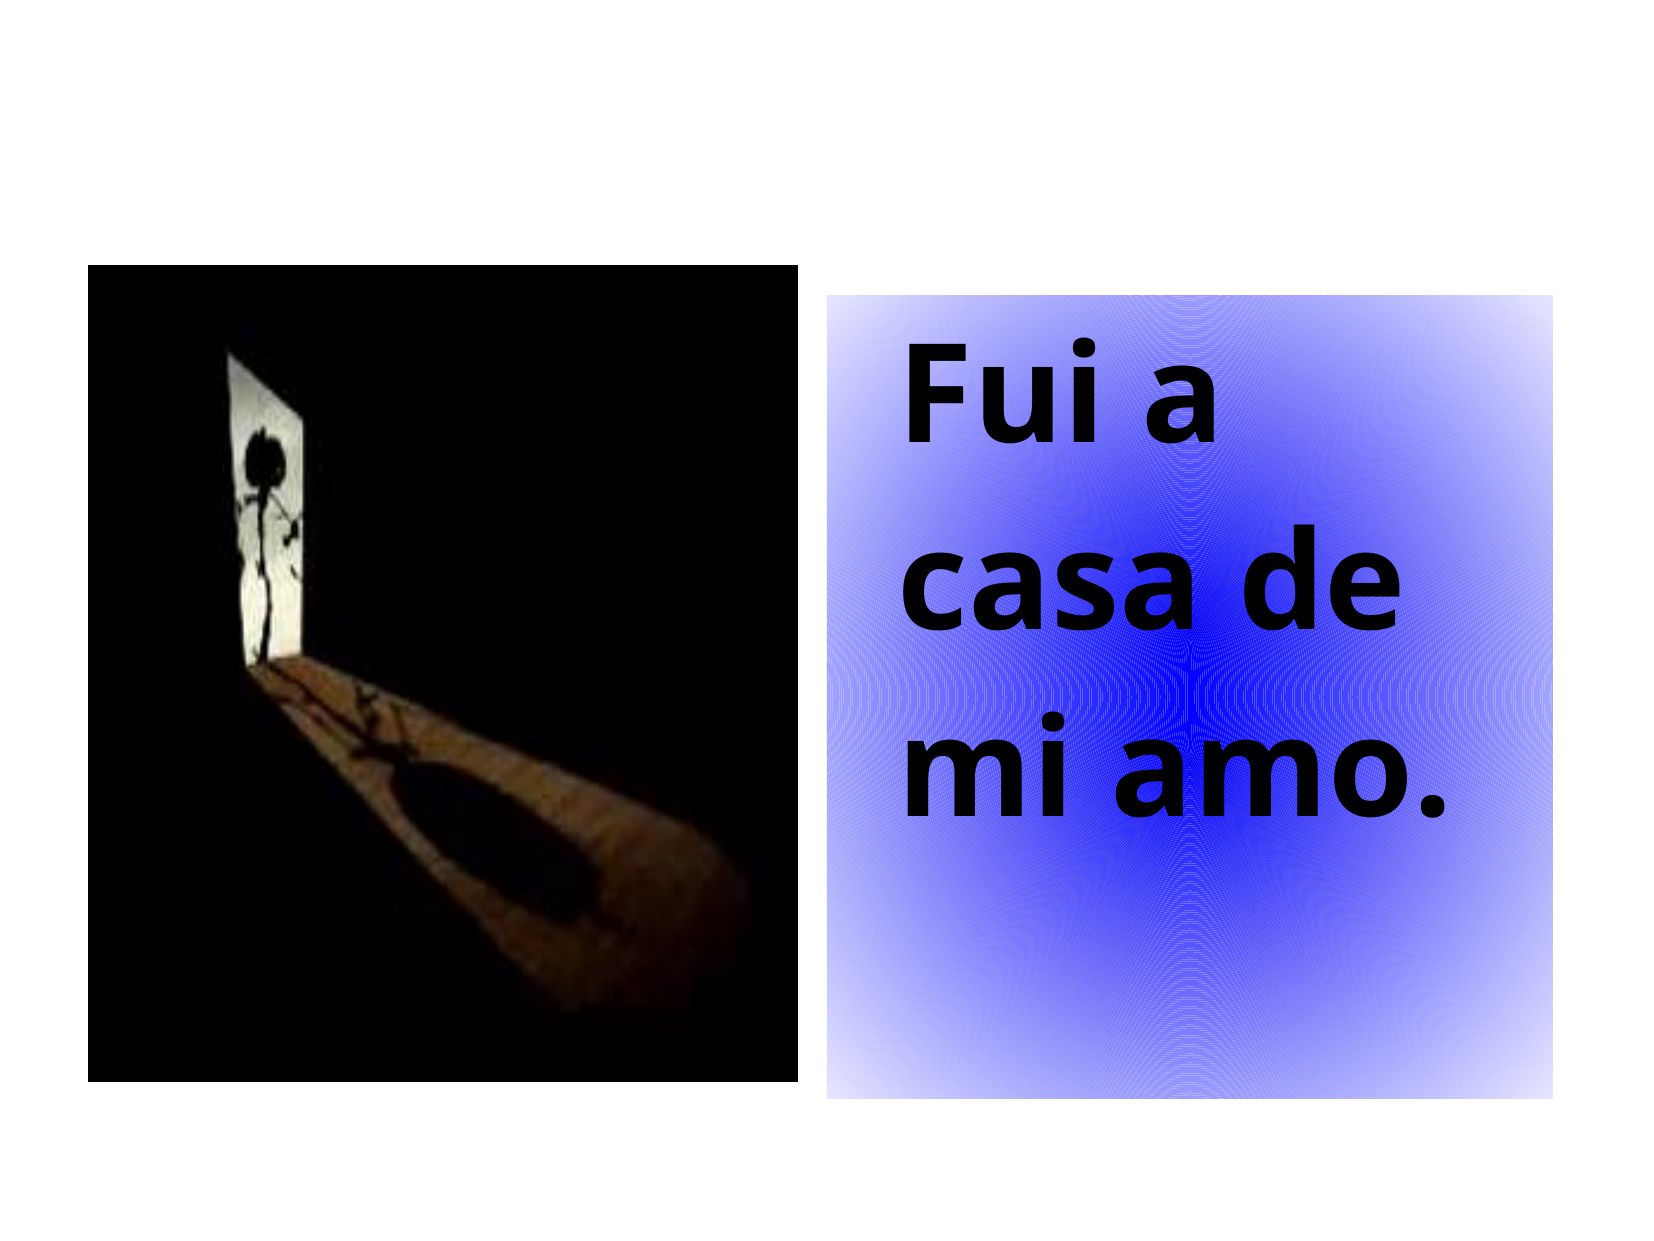

#
Fui a casa de mi amo.